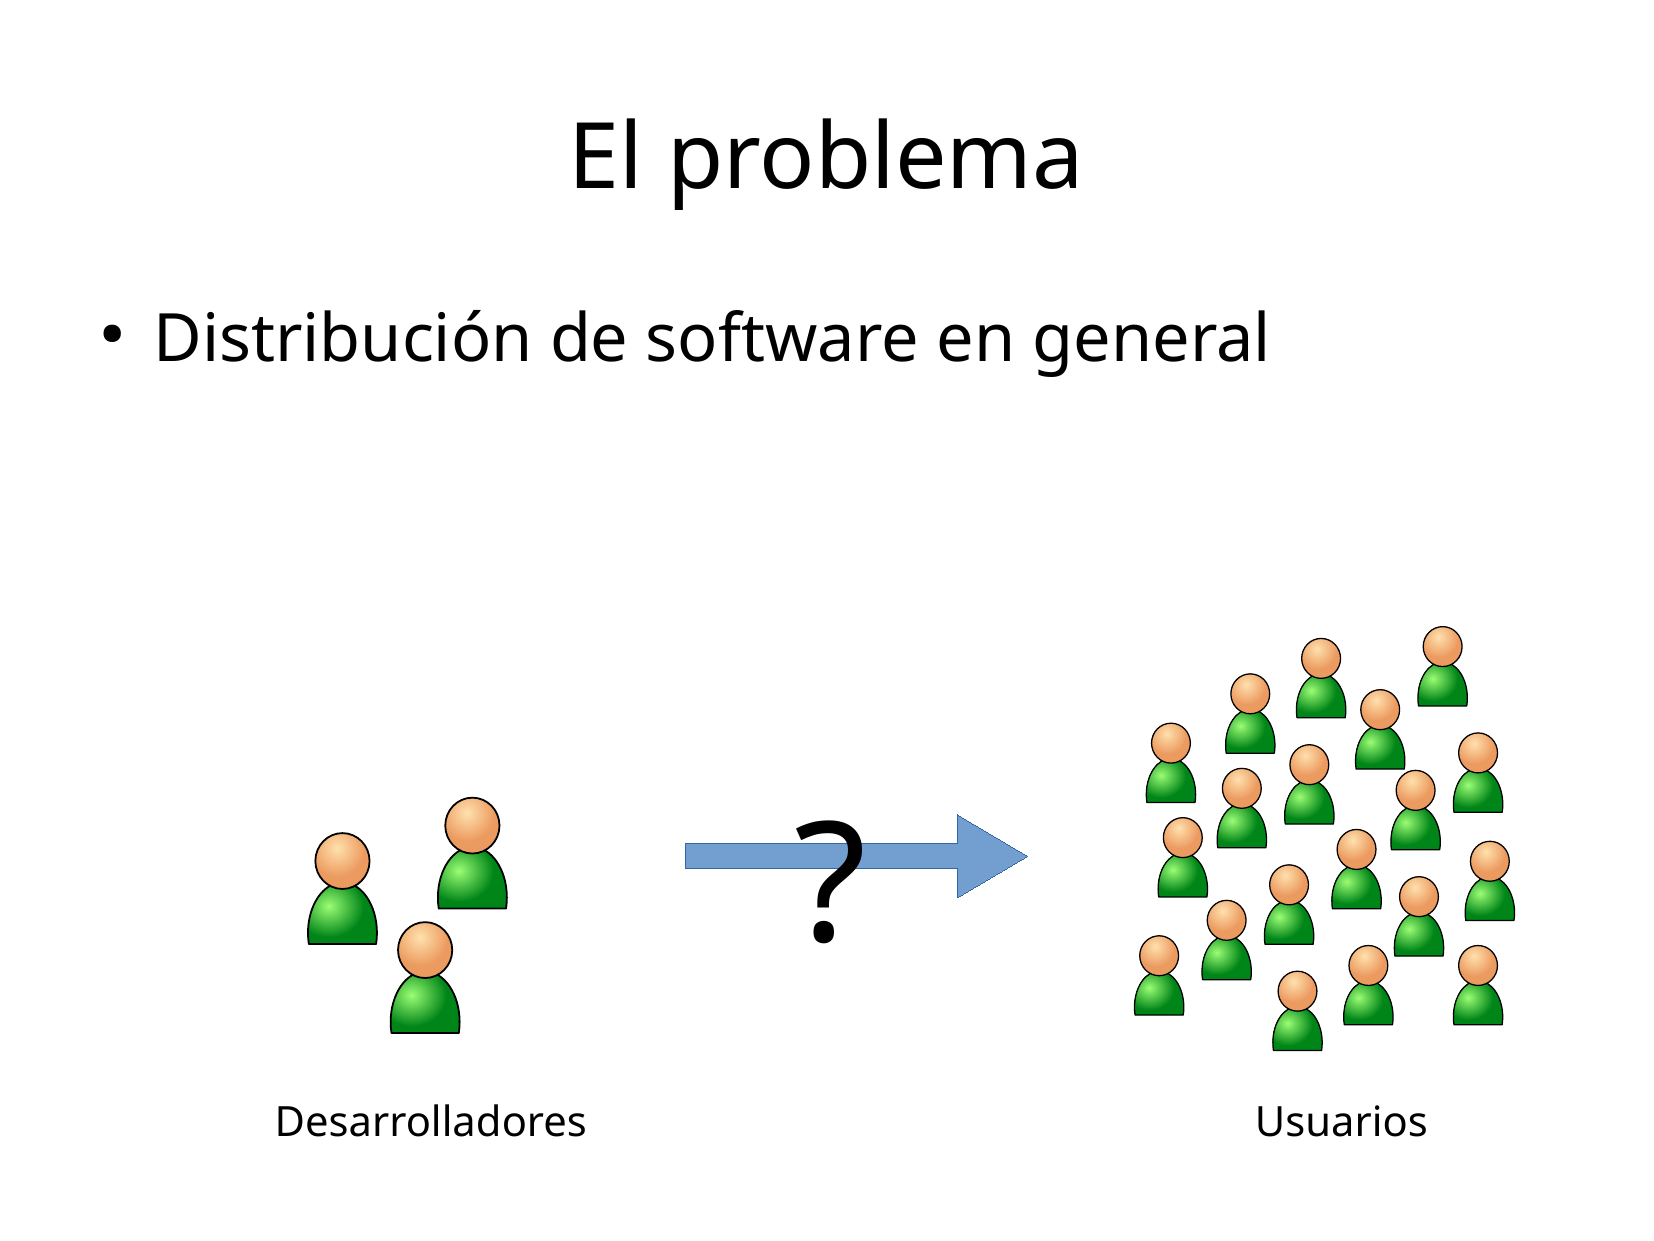

# El problema
Distribución de software en general
?
Desarrolladores
Usuarios